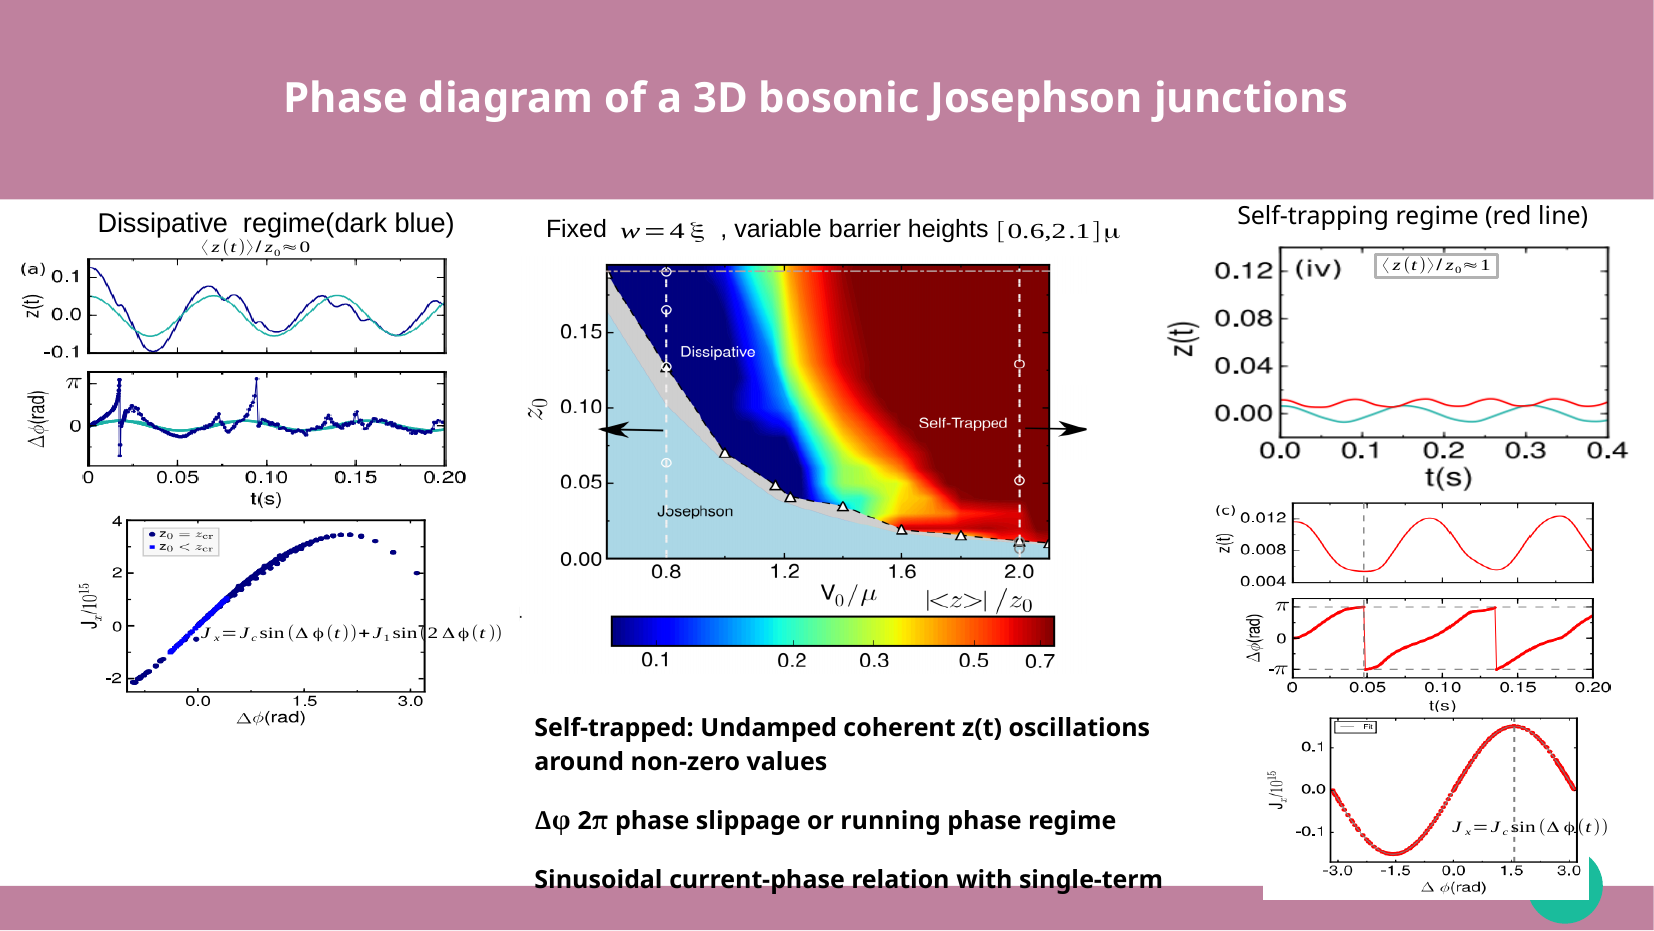

# Phase diagram of a 3D bosonic Josephson junctions
Self-trapping regime (red line)
Dissipative regime(dark blue)
, variable barrier heights
Fixed
Self-trapped: Undamped coherent z(t) oscillations around non-zero values
Δφ 2π phase slippage or running phase regime
Sinusoidal current-phase relation with single-term